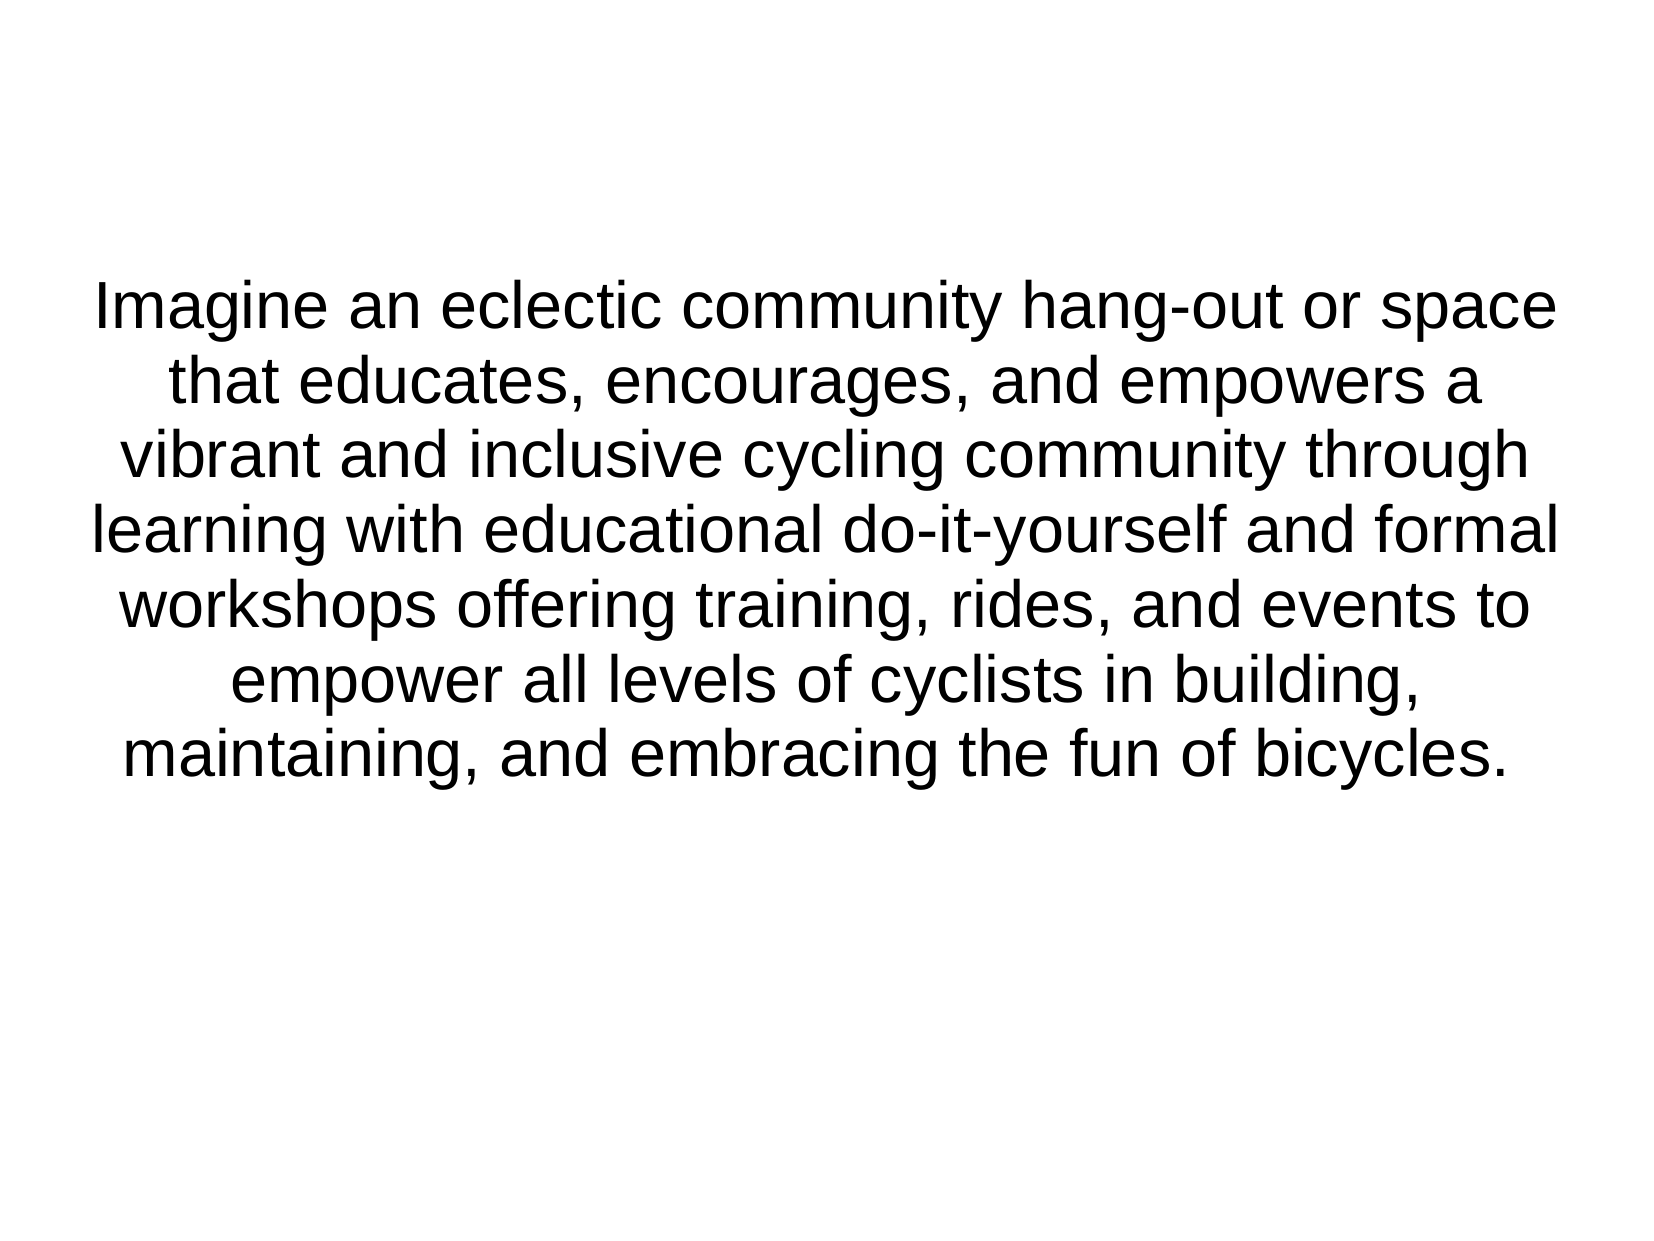

# Imagine an eclectic community hang-out or space that educates, encourages, and empowers a vibrant and inclusive cycling community through learning with educational do-it-yourself and formal workshops offering training, rides, and events to empower all levels of cyclists in building, maintaining, and embracing the fun of bicycles.